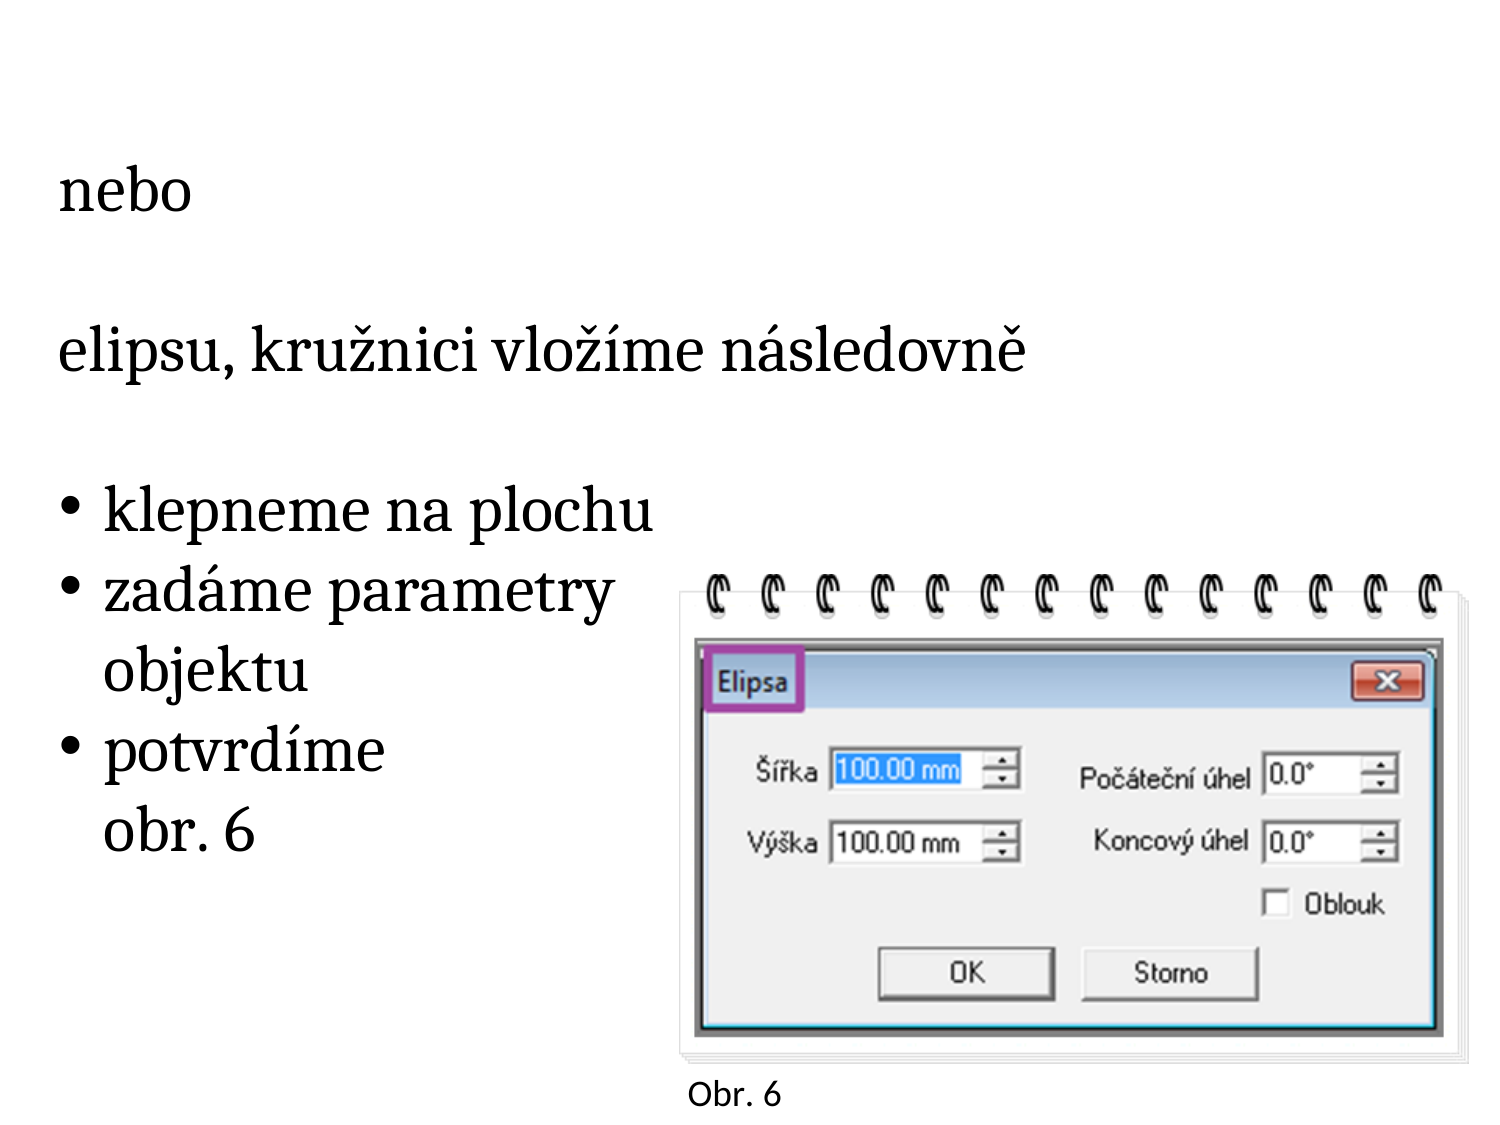

nebo
elipsu, kružnici vložíme následovně
klepneme na plochu
zadáme parametry
	objektu
potvrdíme
	obr. 6
Obr. 6